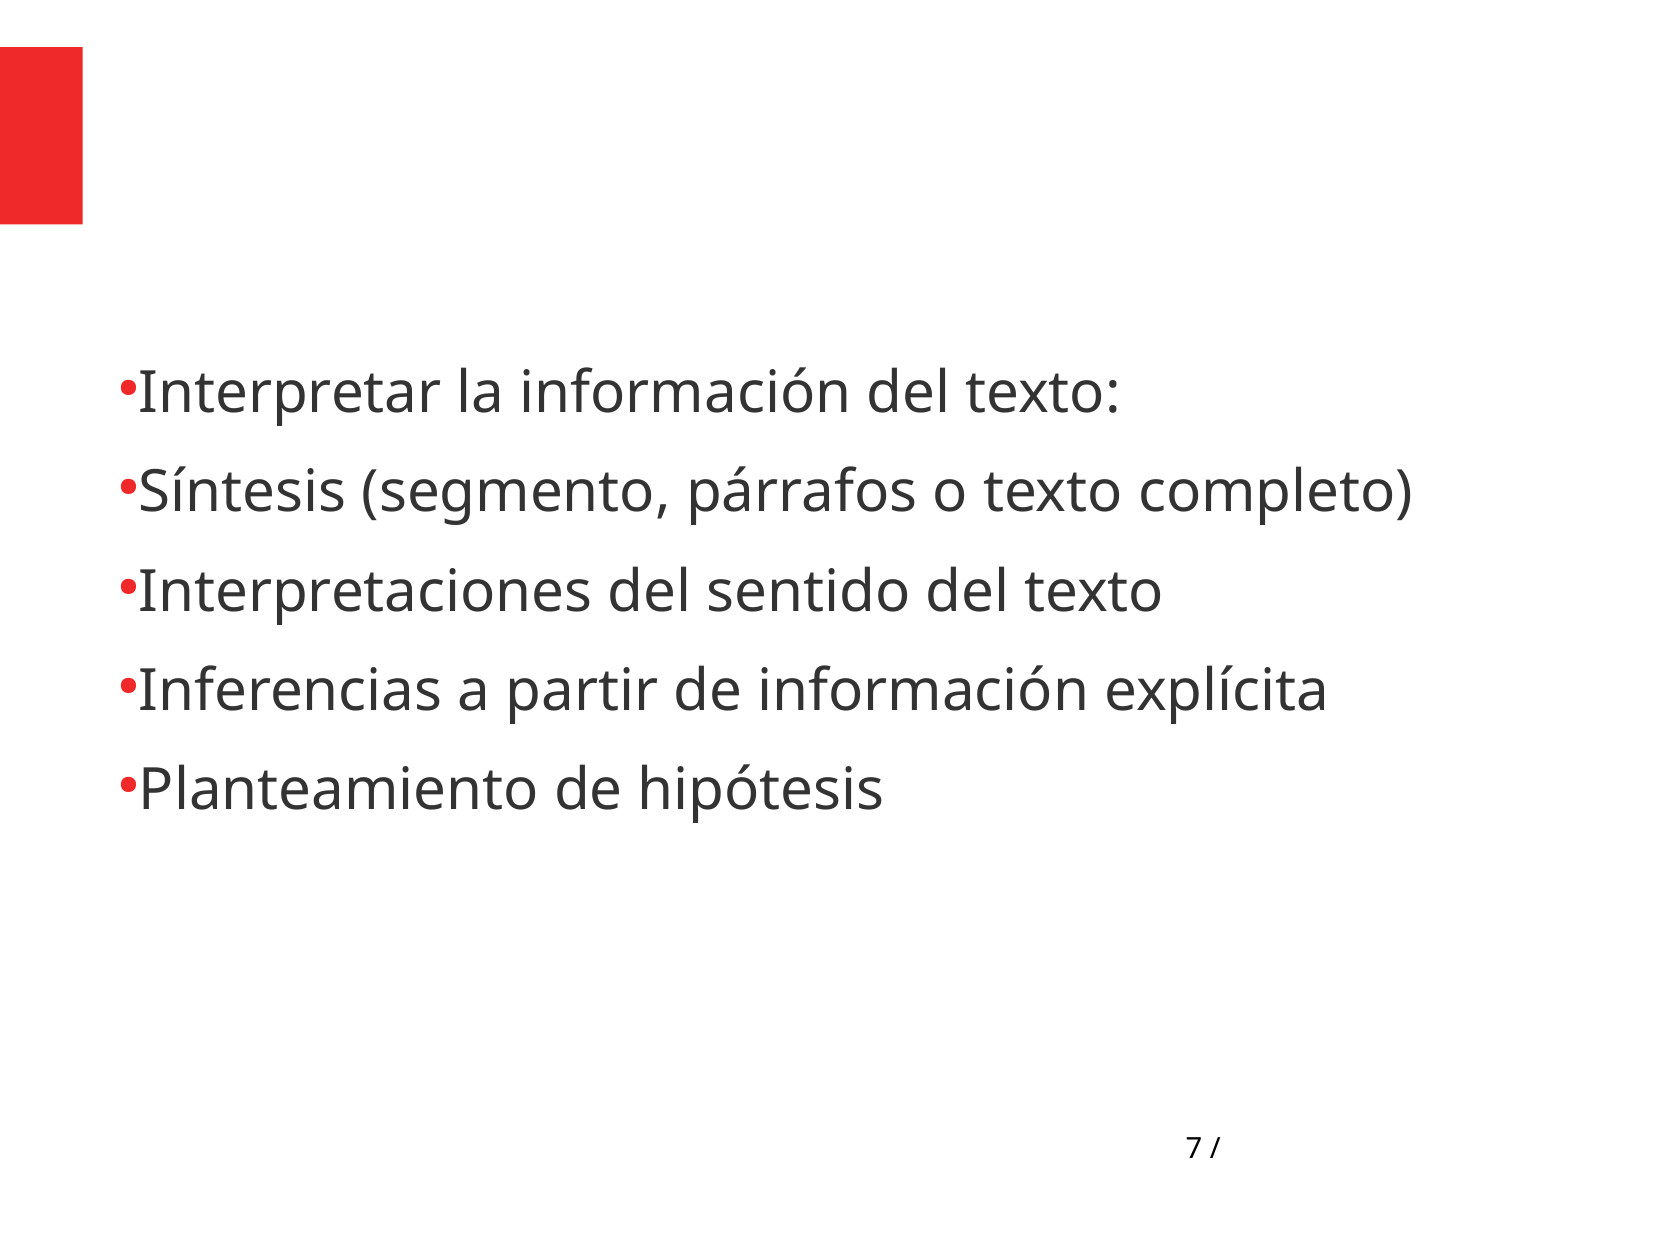

#
Interpretar la información del texto:
Síntesis (segmento, párrafos o texto completo)
Interpretaciones del sentido del texto
Inferencias a partir de información explícita
Planteamiento de hipótesis